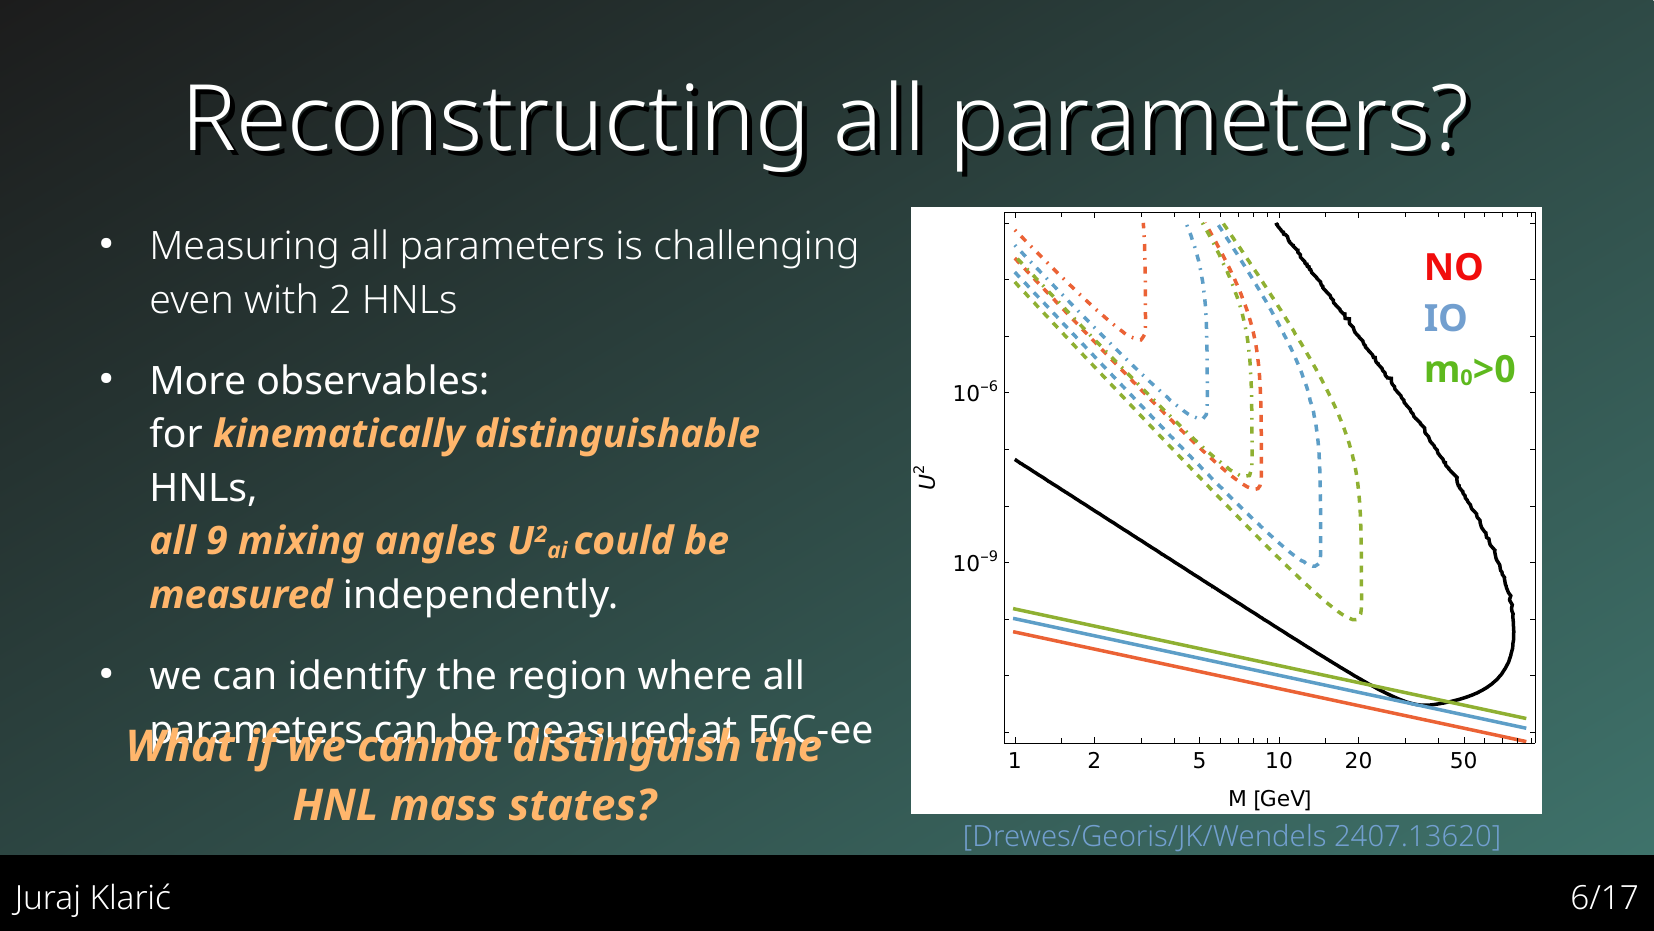

# Reconstructing all parameters?
Measuring all parameters is challenging even with 2 HNLs
More observables:
for kinematically distinguishable HNLs,
all 9 mixing angles U2ai could be measured independently.
we can identify the region where all parameters can be measured at FCC-ee
NO
IO
m0>0
What if we cannot distinguish the HNL mass states?
[Drewes/Georis/JK/Wendels 2407.13620]